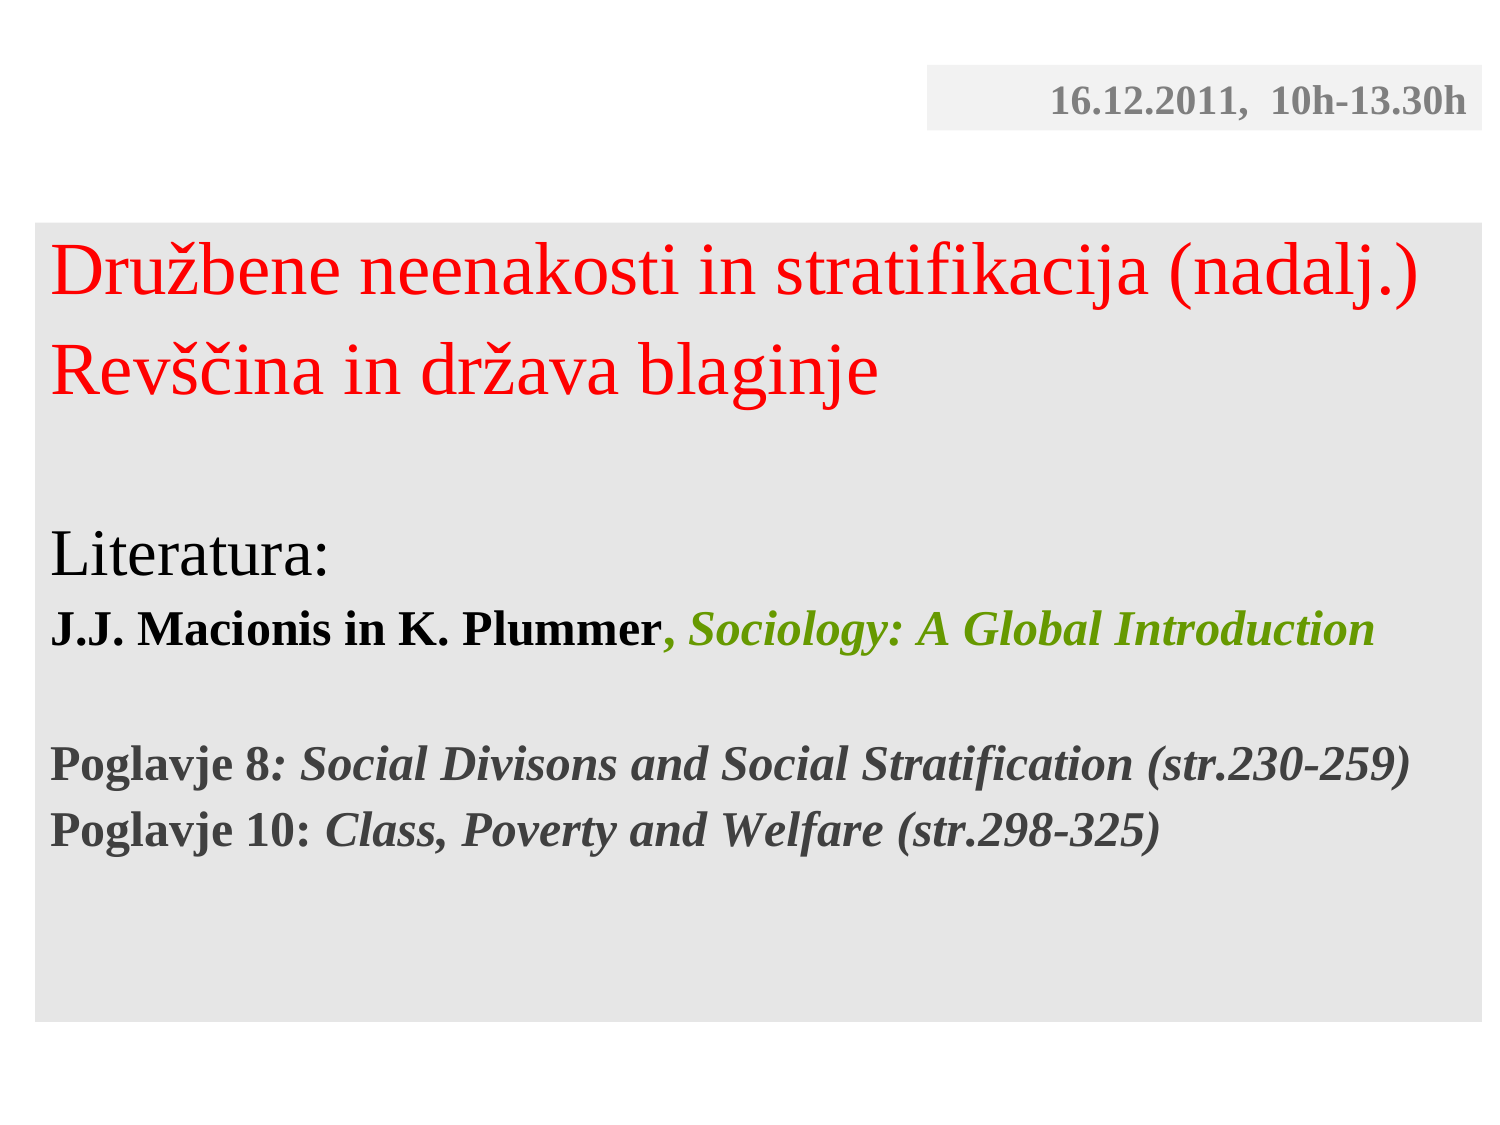

16.12.2011, 10h-13.30h
Družbene neenakosti in stratifikacija (nadalj.)
Revščina in država blaginje
Literatura:
J.J. Macionis in K. Plummer, Sociology: A Global Introduction
Poglavje 8: Social Divisons and Social Stratification (str.230-259)
Poglavje 10: Class, Poverty and Welfare (str.298-325)